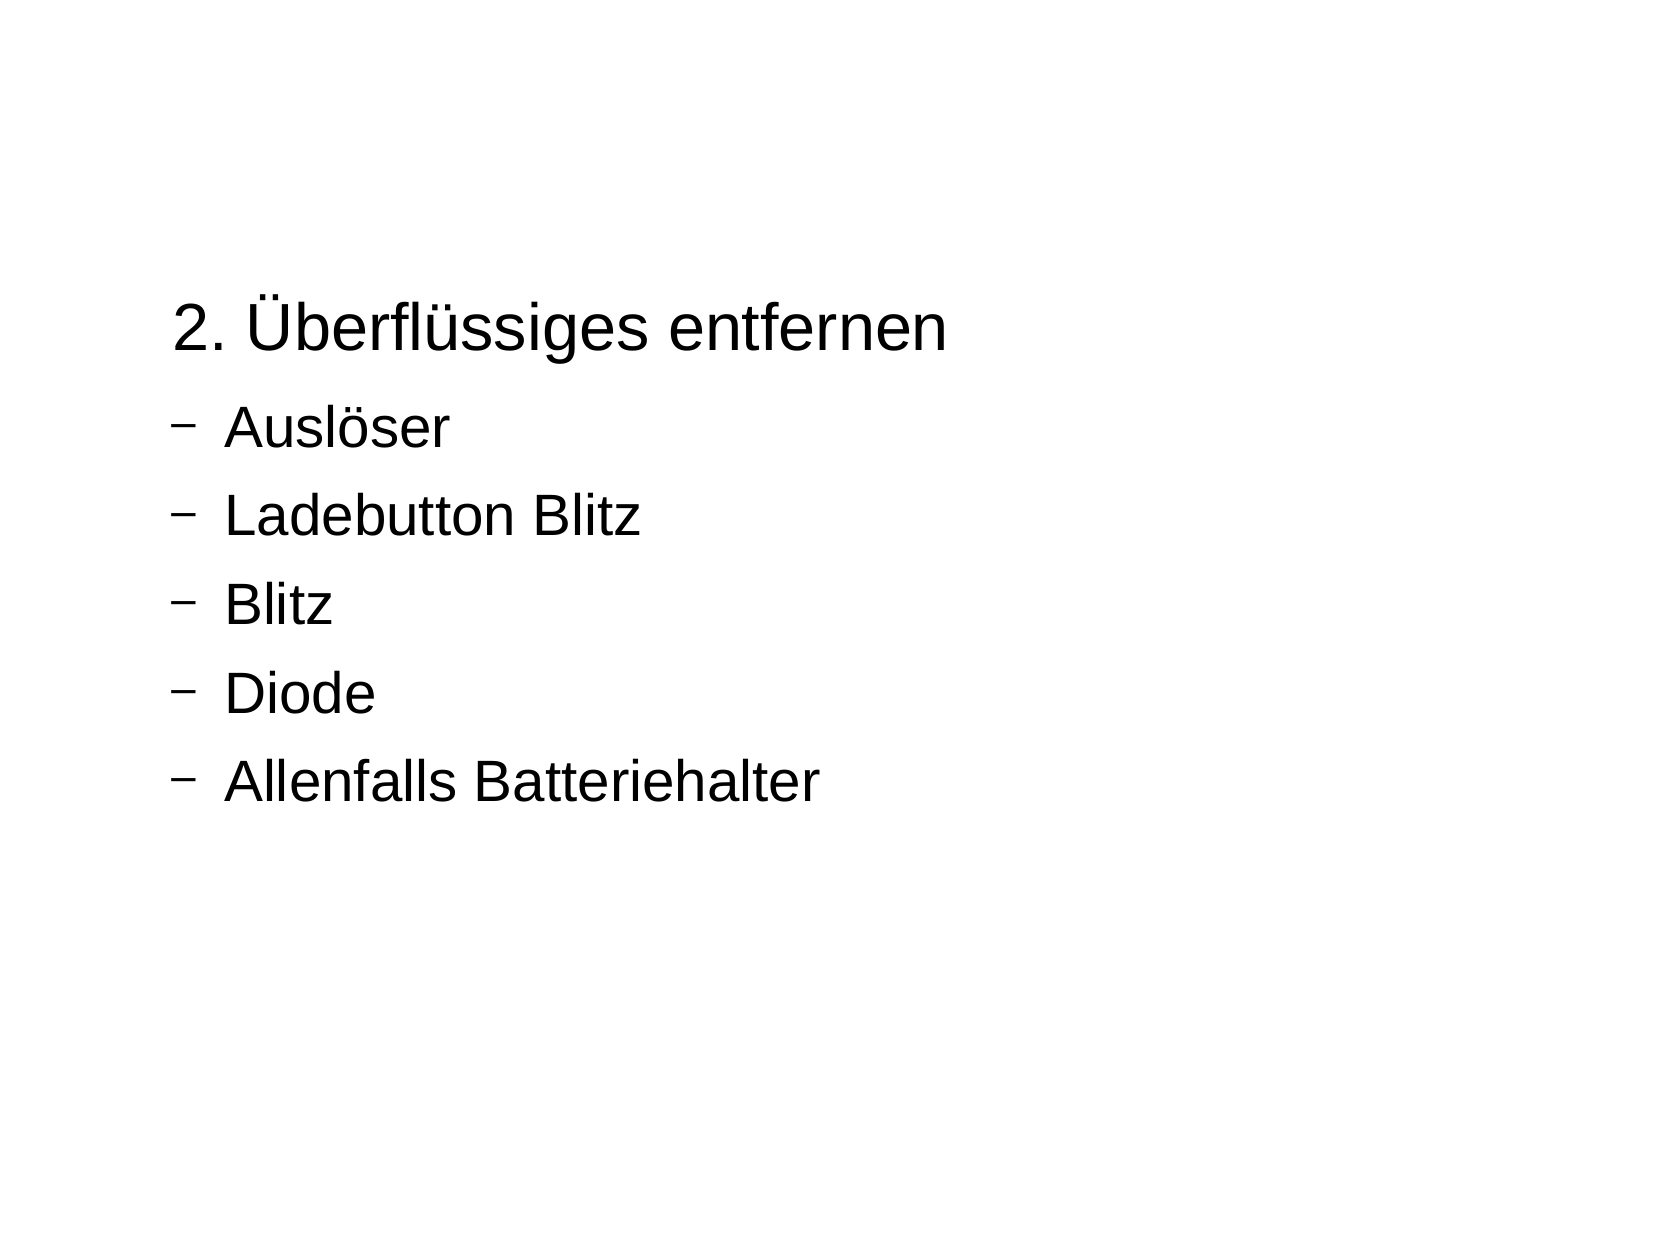

#
 2. Überflüssiges entfernen
Auslöser
Ladebutton Blitz
Blitz
Diode
Allenfalls Batteriehalter